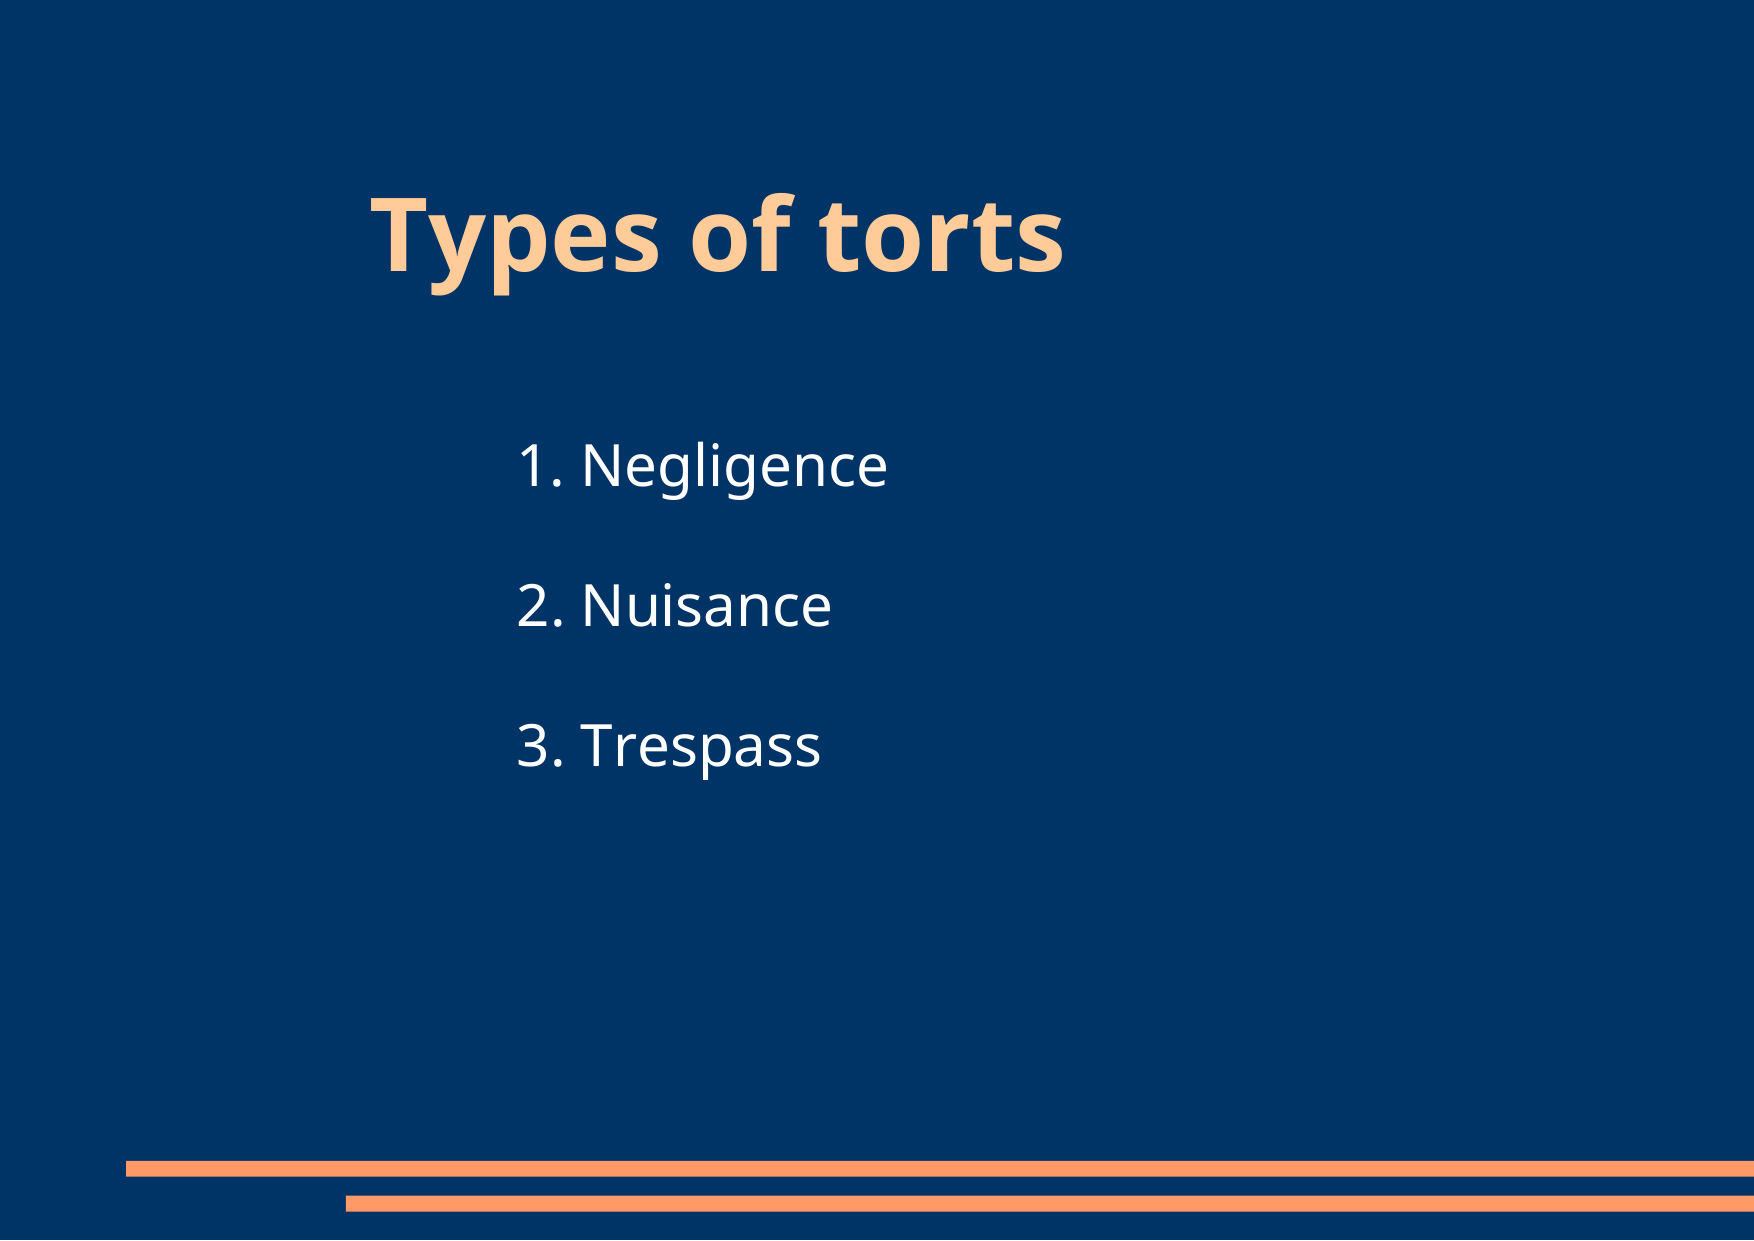

# Types of torts
1. Negligence
2. Nuisance
3. Trespass